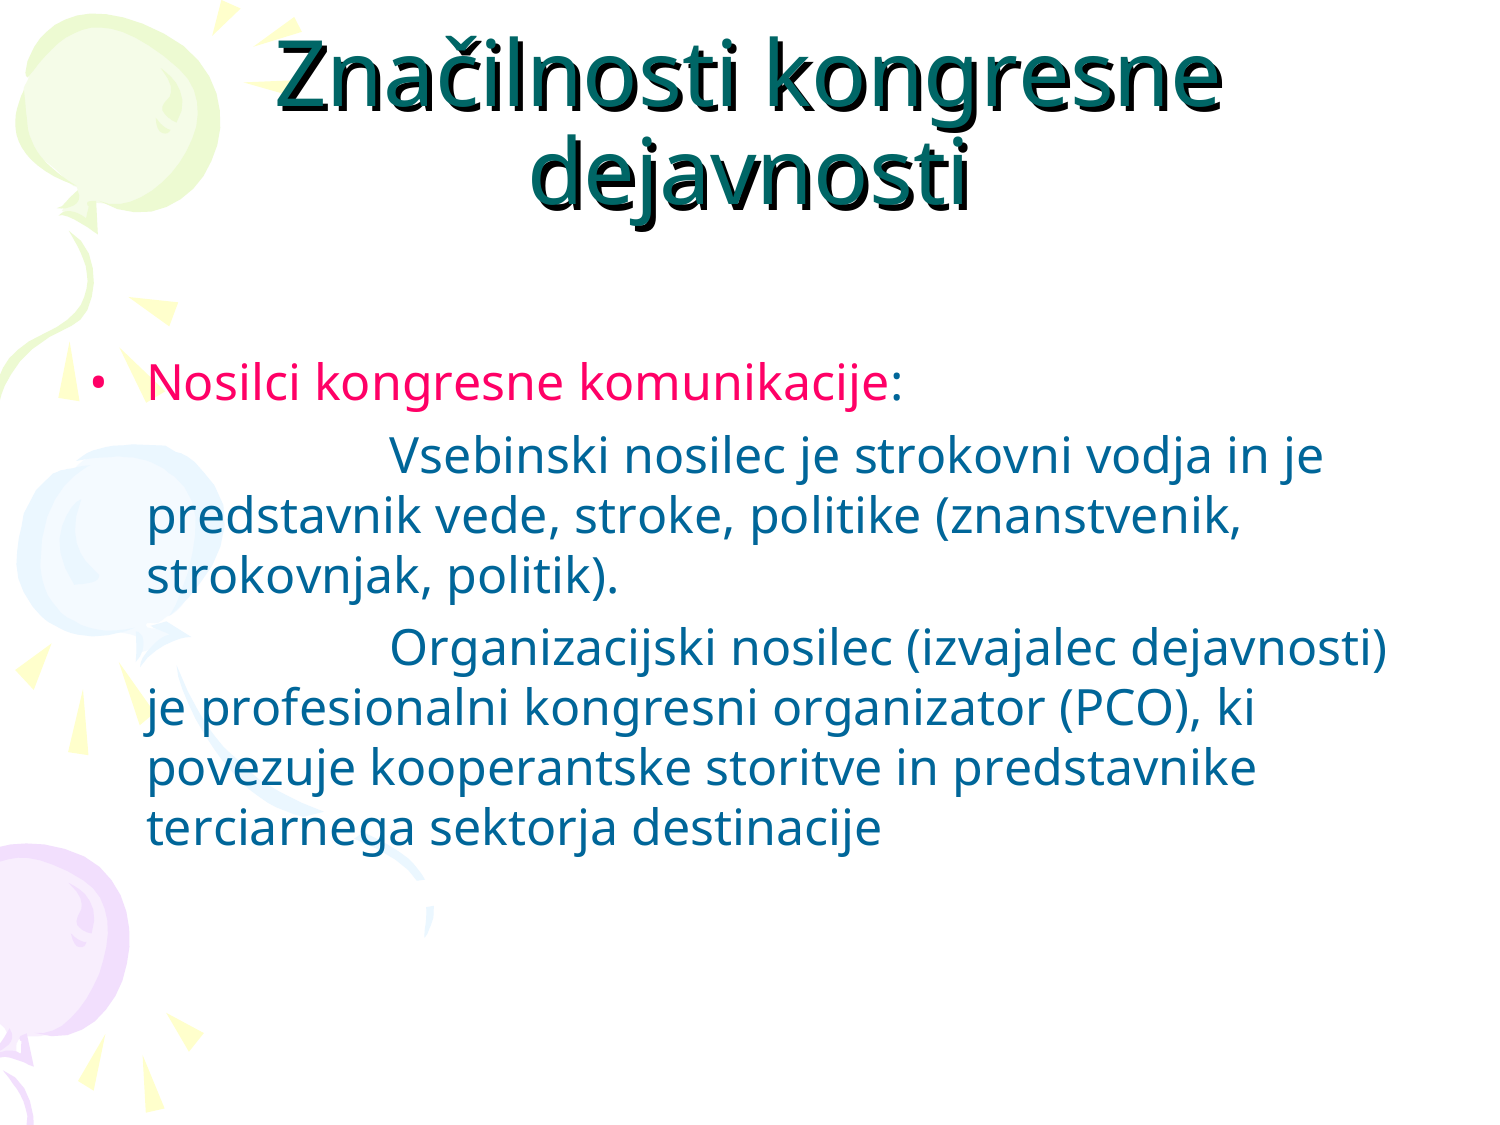

# Značilnosti kongresne dejavnosti
Nosilci kongresne komunikacije:
			Vsebinski nosilec je strokovni vodja in je predstavnik vede, stroke, politike (znanstvenik, strokovnjak, politik).
			Organizacijski nosilec (izvajalec dejavnosti) je profesionalni kongresni organizator (PCO), ki povezuje kooperantske storitve in predstavnike terciarnega sektorja destinacije